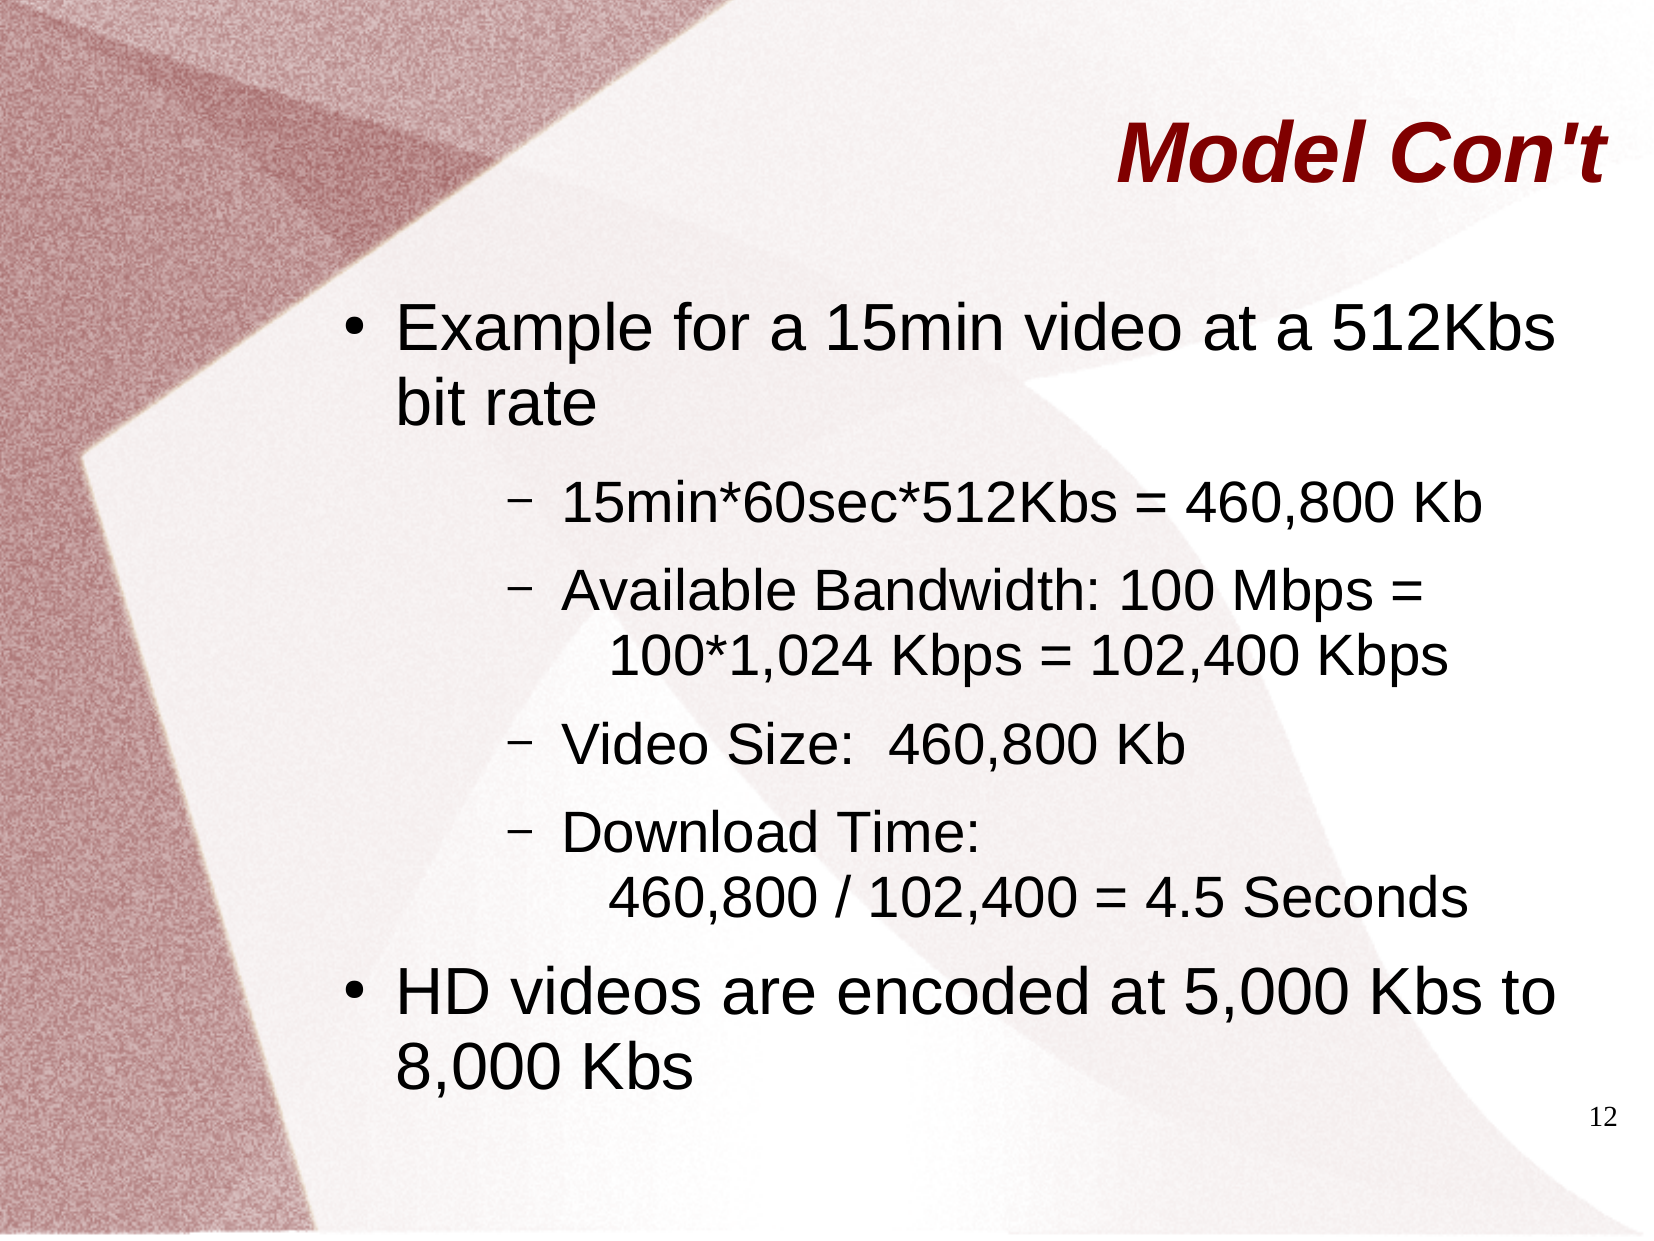

# Model Con't
Example for a 15min video at a 512Kbs bit rate
15min*60sec*512Kbs = 460,800 Kb
Available Bandwidth: 100 Mbps = 100*1,024 Kbps = 102,400 Kbps
Video Size: 460,800 Kb
Download Time: 460,800 / 102,400 = 4.5 Seconds
HD videos are encoded at 5,000 Kbs to 8,000 Kbs
12